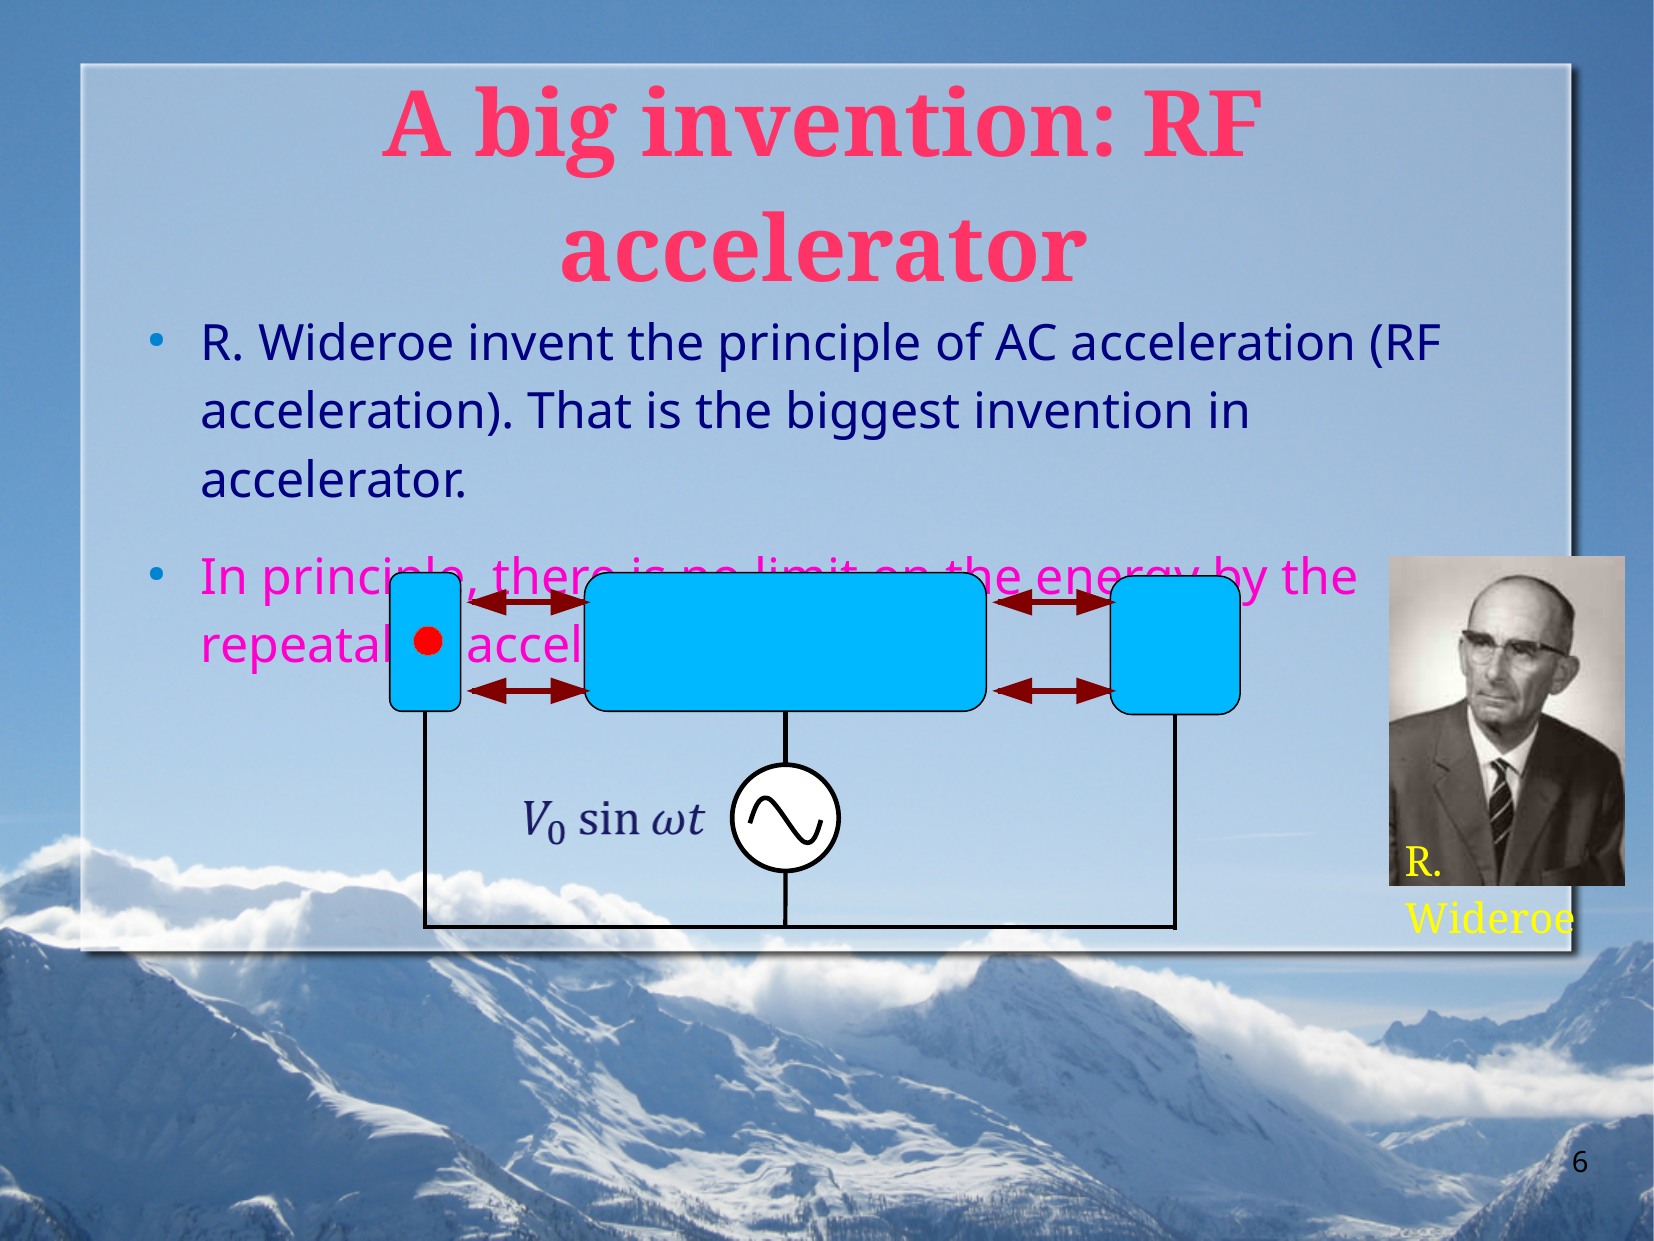

# A big invention: RF accelerator
R. Wideroe invent the principle of AC acceleration (RF acceleration). That is the biggest invention in accelerator.
In principle, there is no limit on the energy by the repeatable acceleration.
R. Wideroe
6